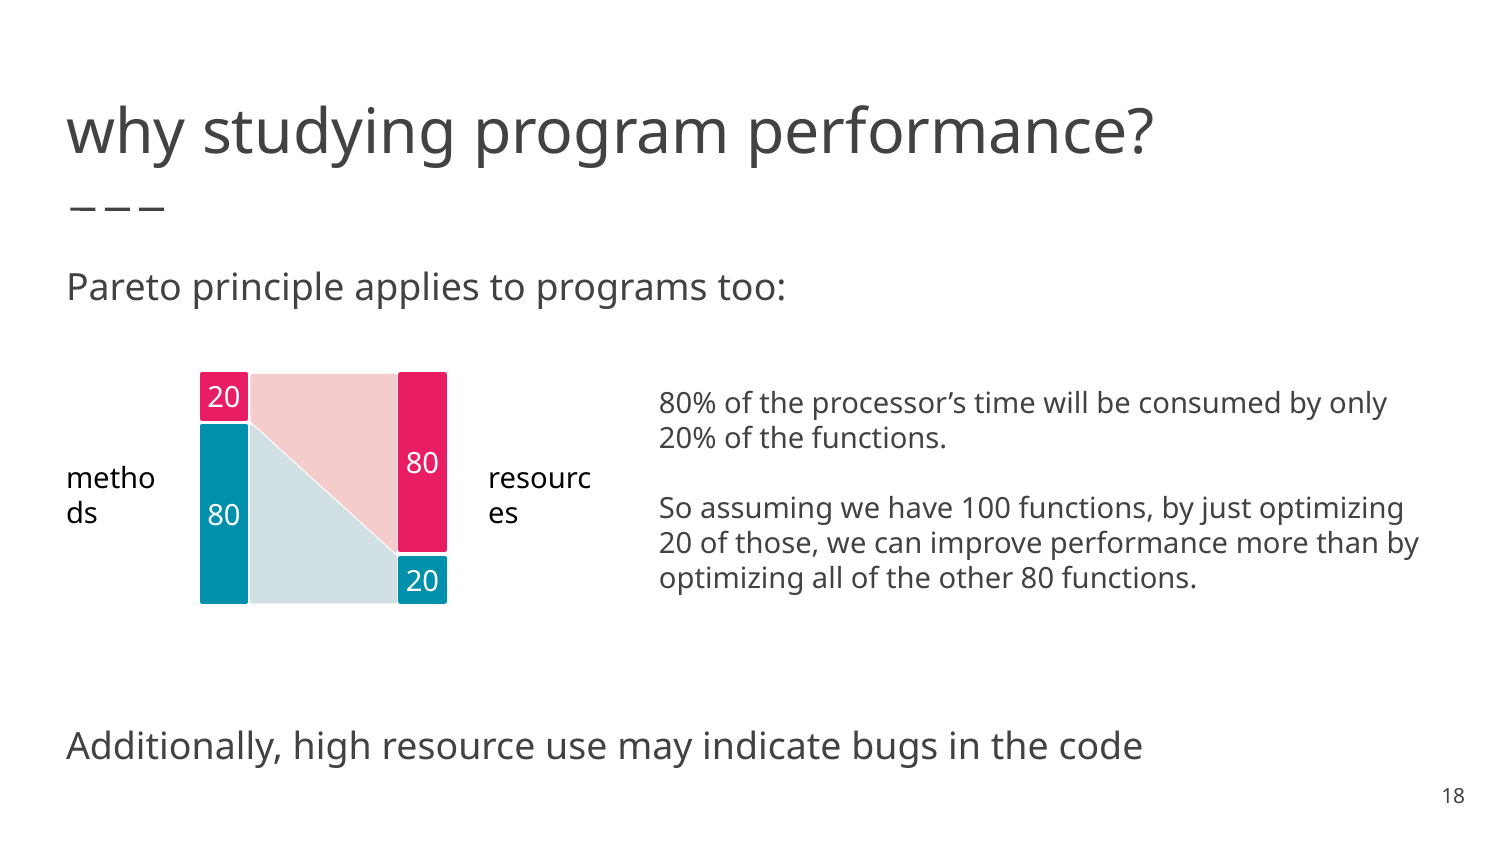

# why studying program performance?
Pareto principle applies to programs too:
80% of the processor’s time will be consumed by only 20% of the functions.
So assuming we have 100 functions, by just optimizing 20 of those, we can improve performance more than by optimizing all of the other 80 functions.
20
80
80
methods
resources
20
Additionally, high resource use may indicate bugs in the code